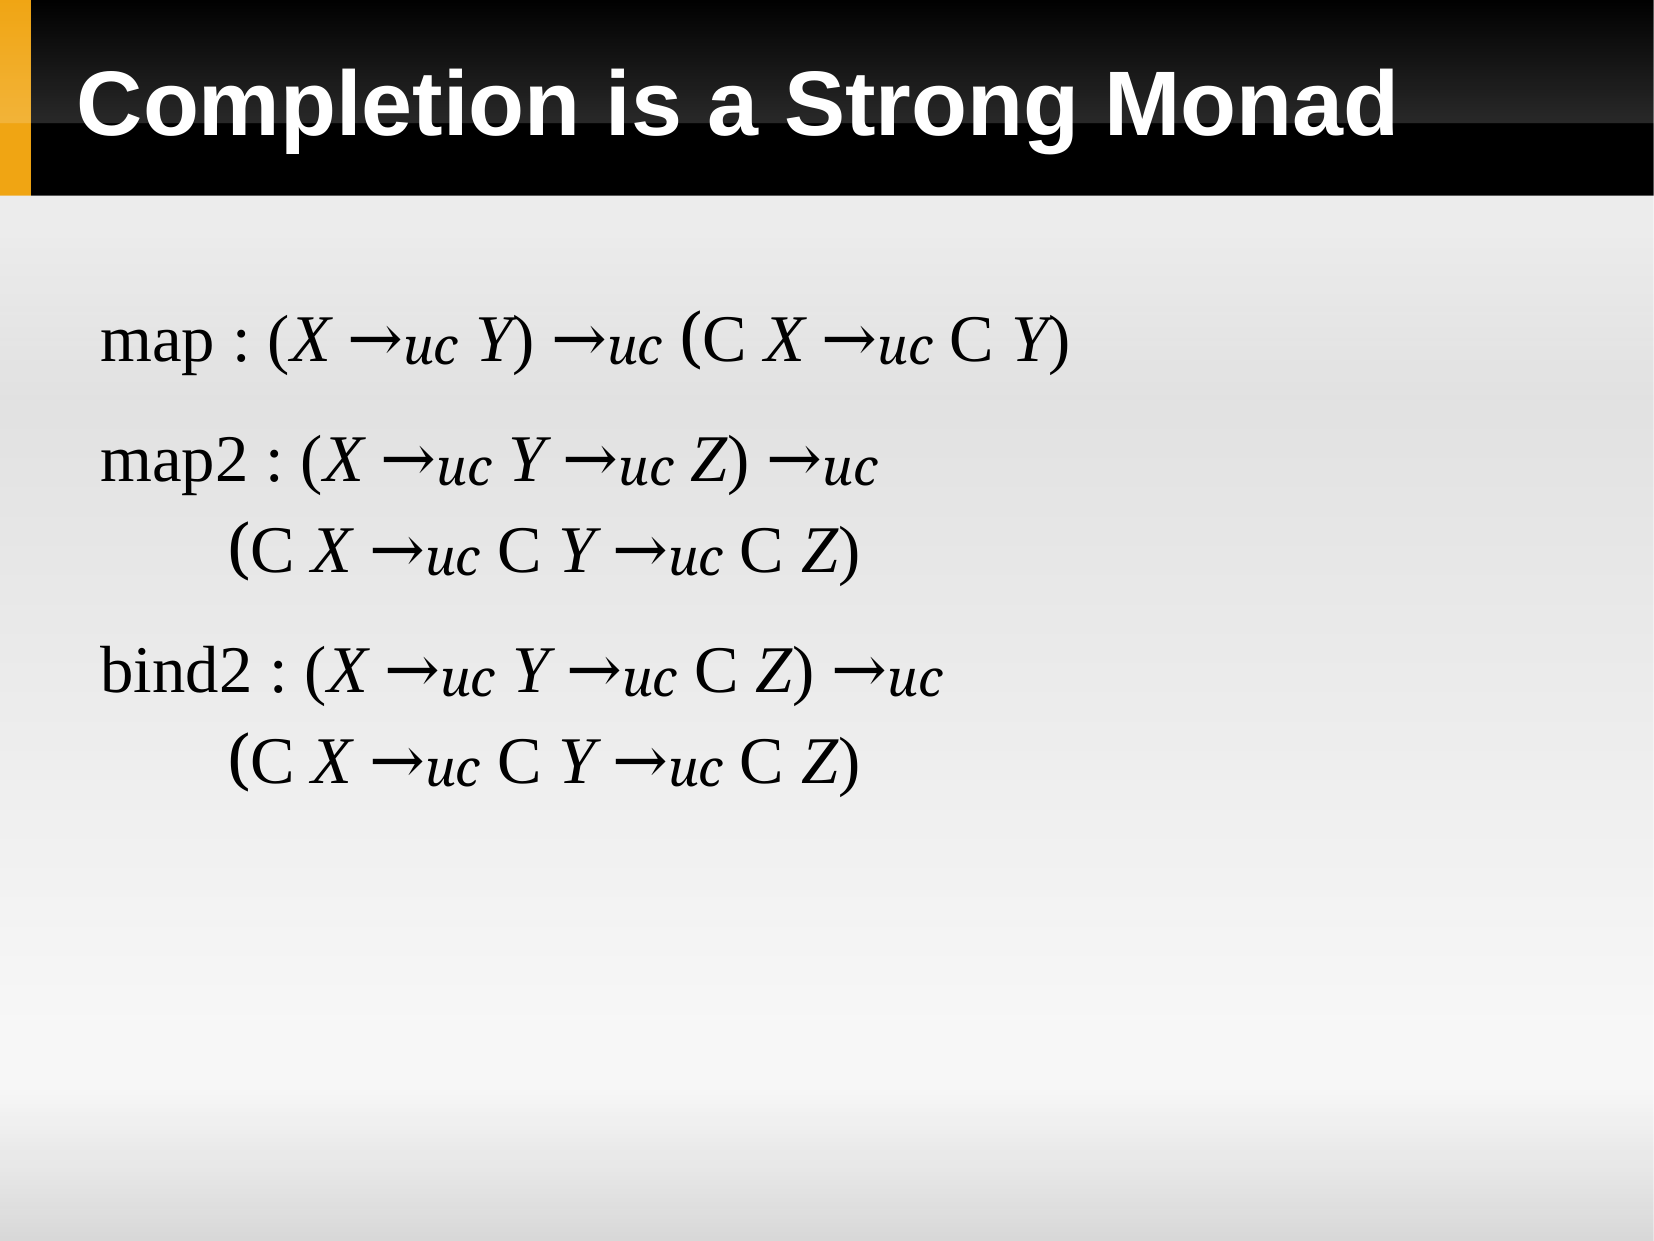

# Completion is a Strong Monad
map : (X →uc Y) →uc (C X →uc C Y)
map2 : (X →uc Y →uc Z) →uc
	(C X →uc C Y →uc C Z)
bind2 : (X →uc Y →uc C Z) →uc
	(C X →uc C Y →uc C Z)